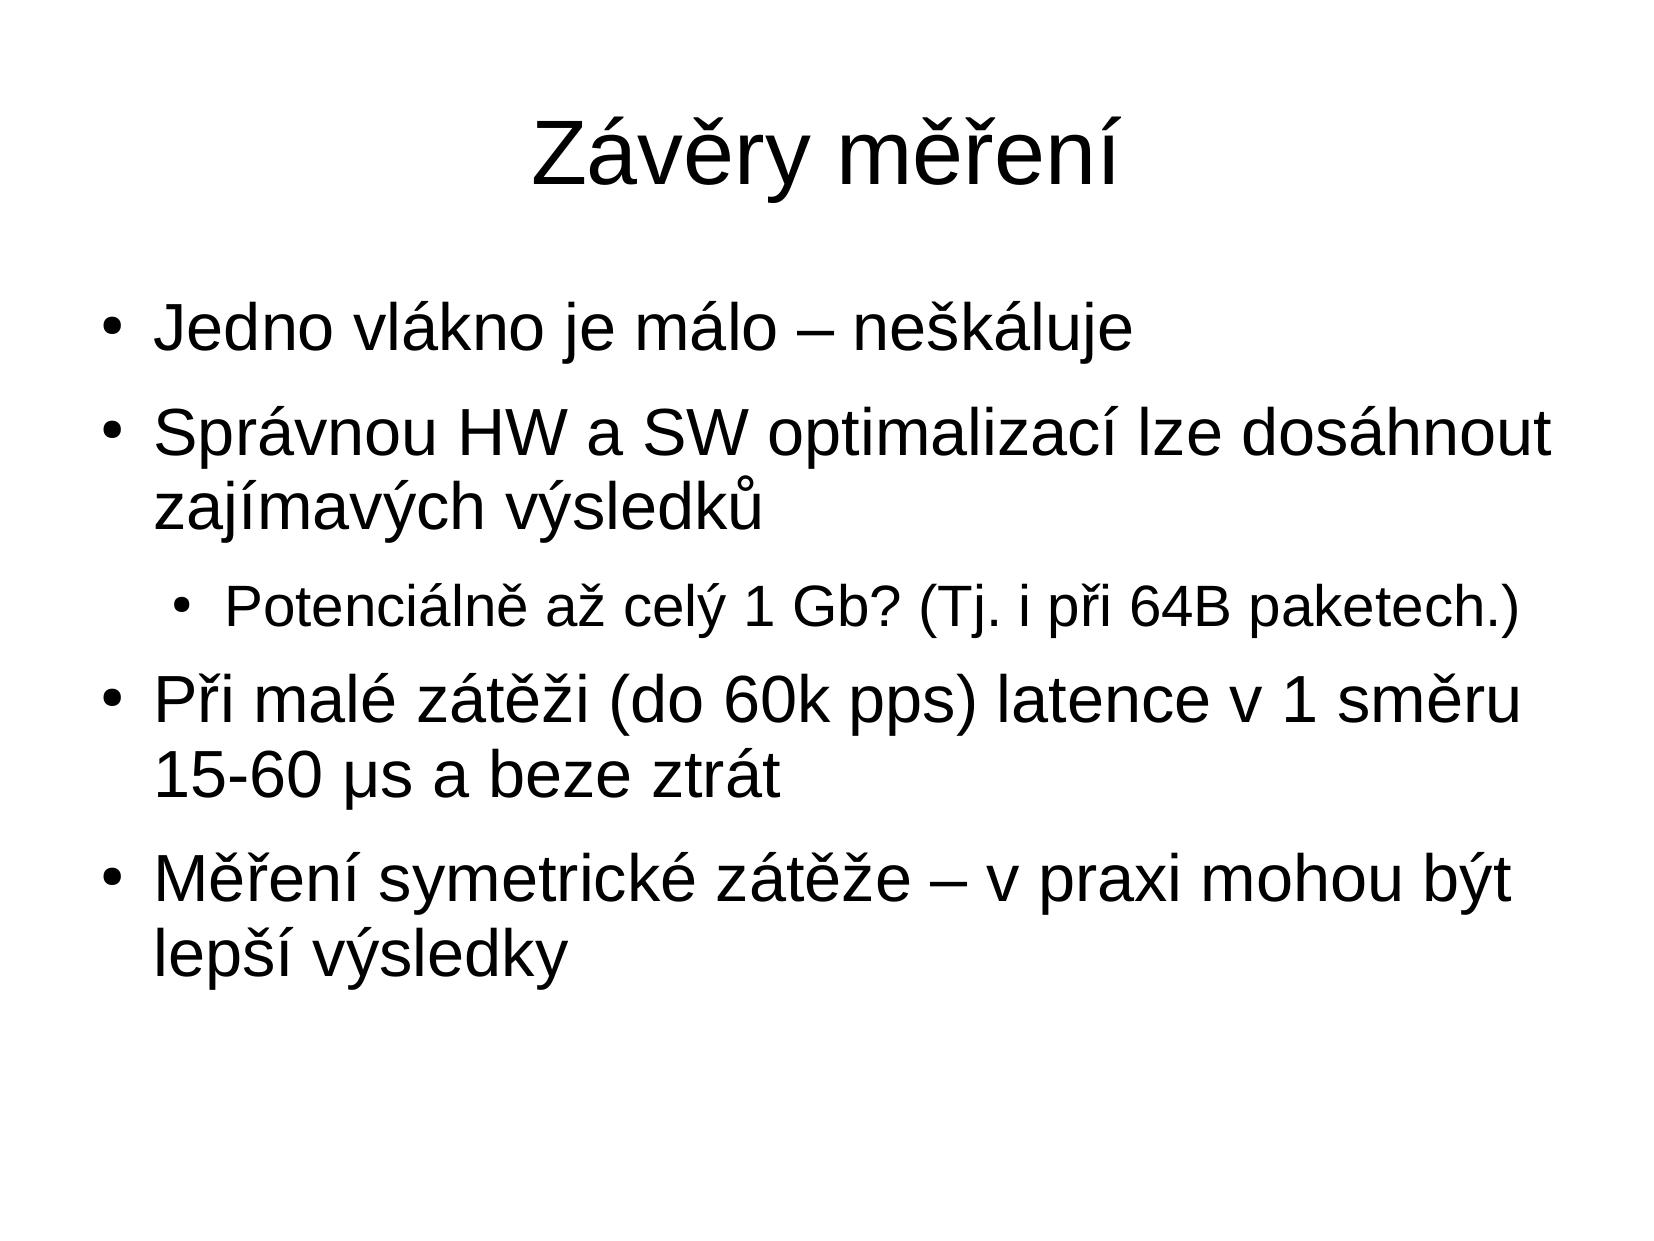

# Závěry měření
Jedno vlákno je málo – neškáluje
Správnou HW a SW optimalizací lze dosáhnout zajímavých výsledků
Potenciálně až celý 1 Gb? (Tj. i při 64B paketech.)
Při malé zátěži (do 60k pps) latence v 1 směru 15-60 μs a beze ztrát
Měření symetrické zátěže – v praxi mohou být lepší výsledky